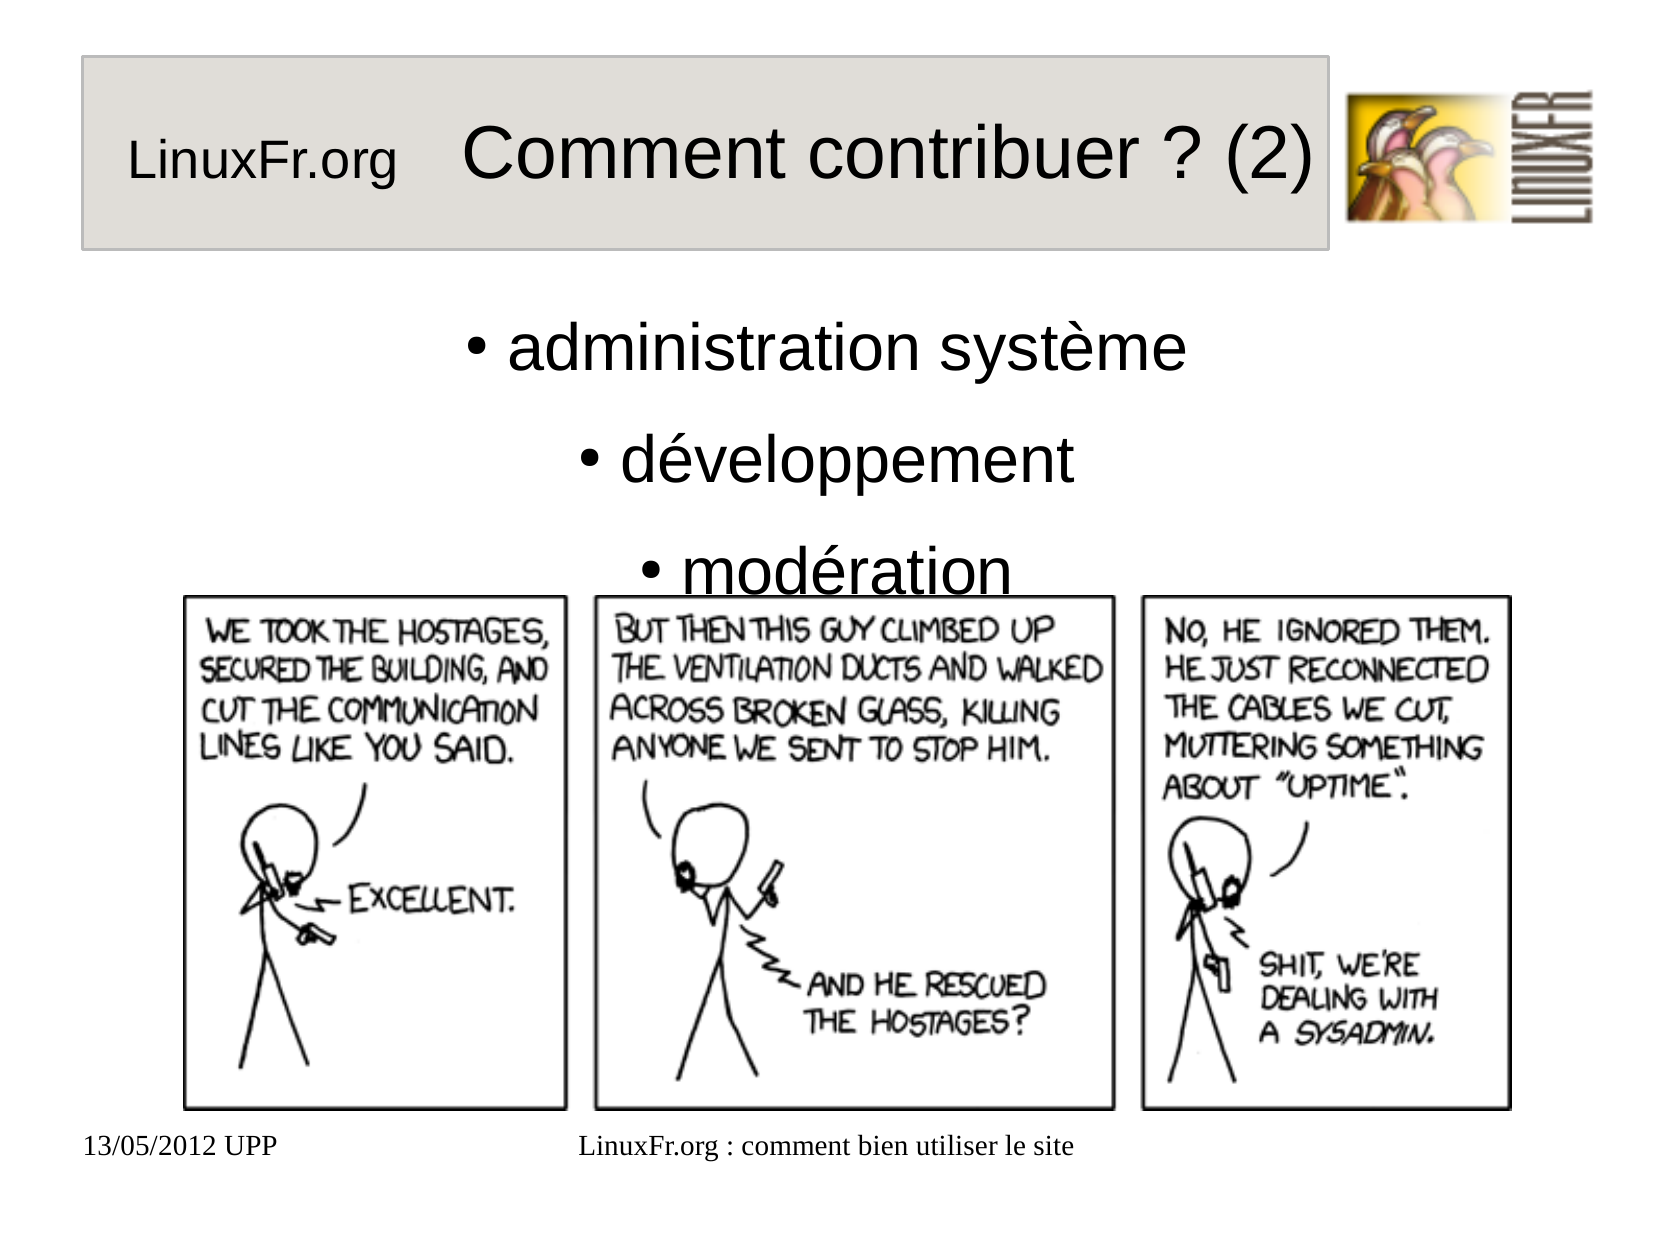

LinuxFr.org Comment contribuer ? (2)
# administration système
 développement
 modération